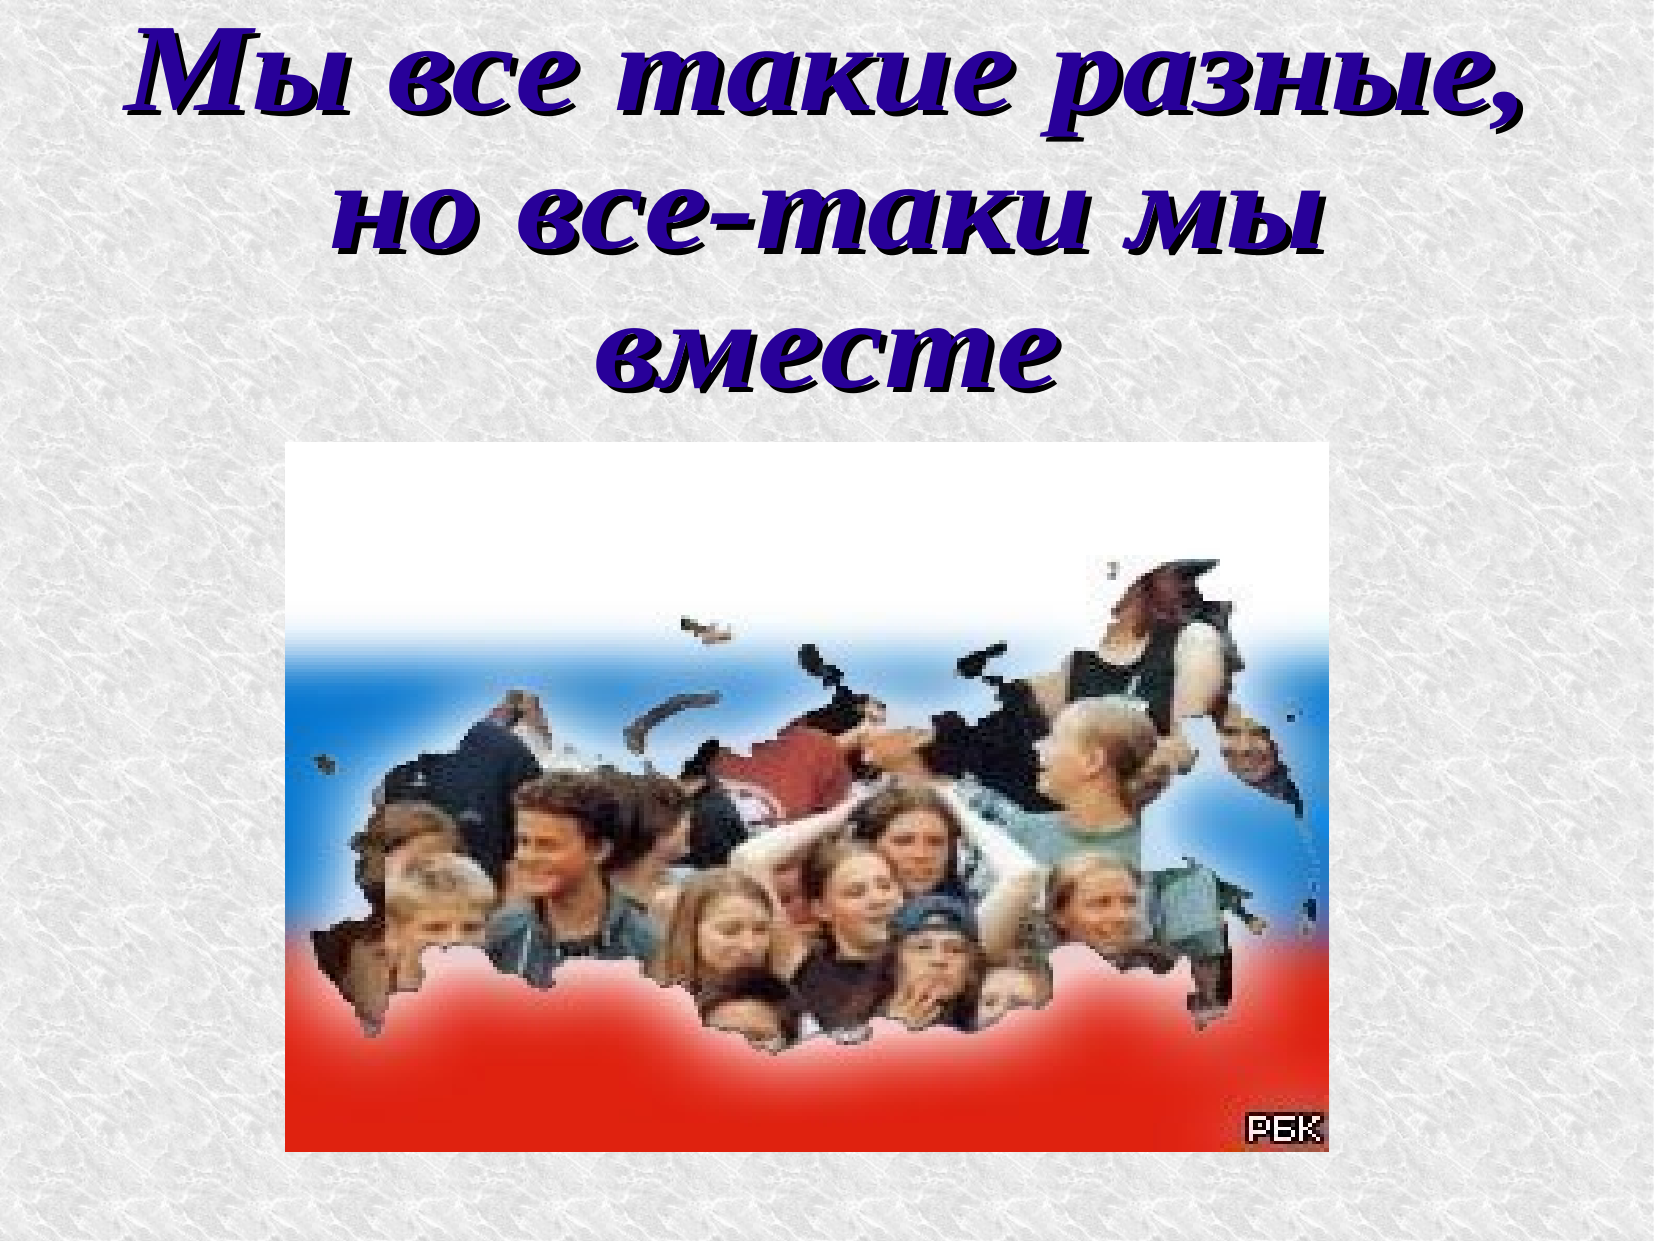

# Мы все такие разные, но все-таки мы вместе